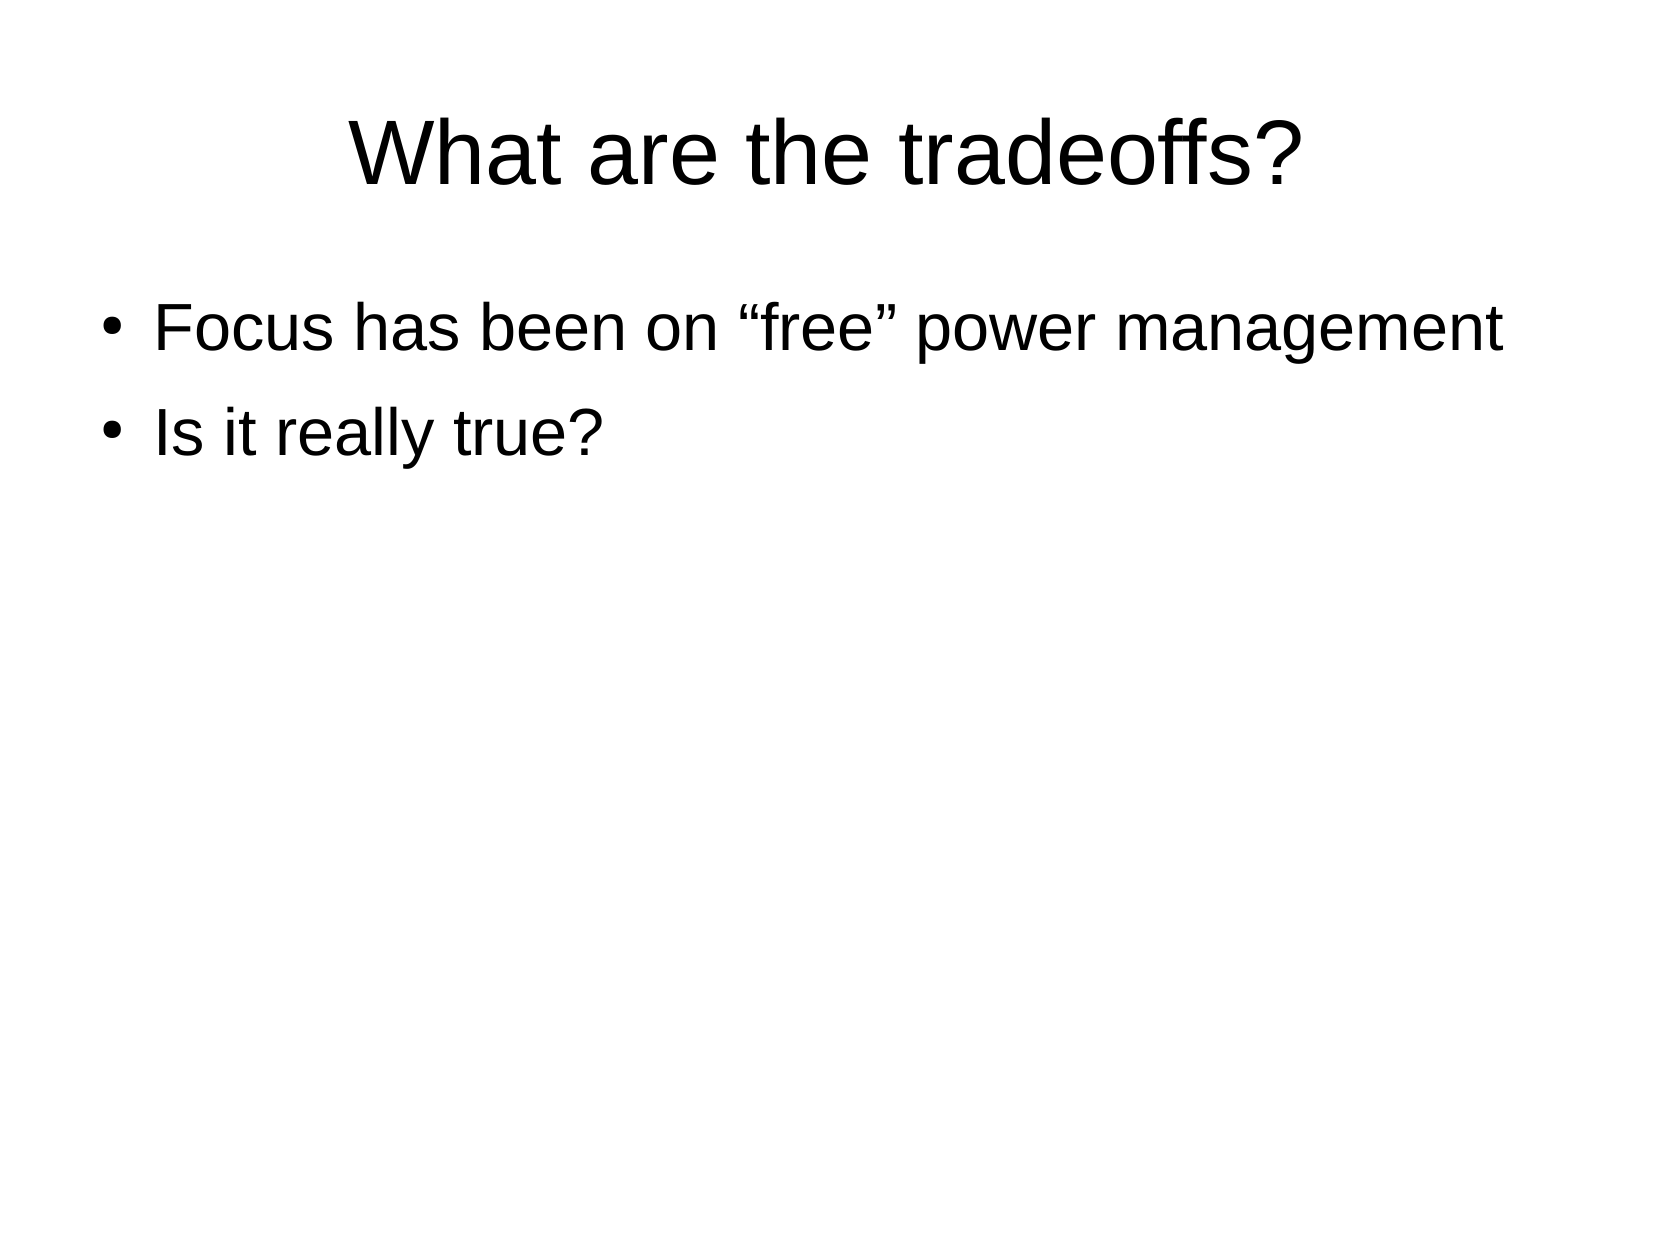

# What are the tradeoffs?
Focus has been on “free” power management
Is it really true?